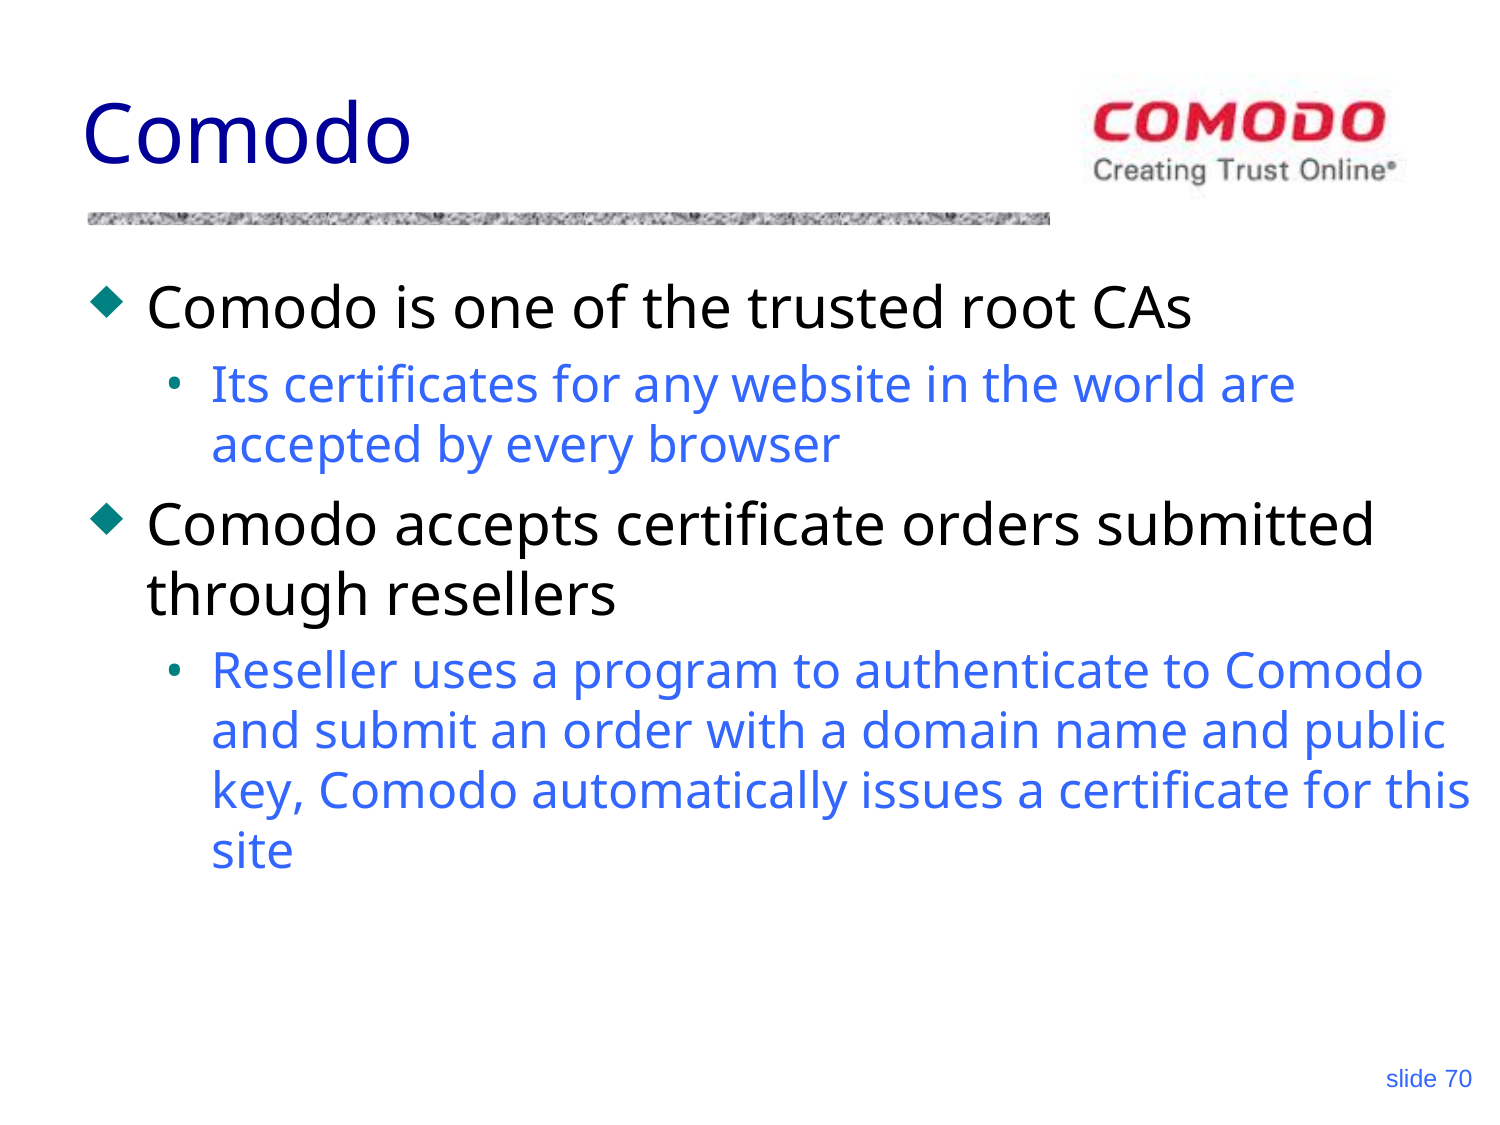

# Comodo
Comodo is one of the trusted root CAs
Its certificates for any website in the world are accepted by every browser
Comodo accepts certificate orders submitted through resellers
Reseller uses a program to authenticate to Comodo and submit an order with a domain name and public key, Comodo automatically issues a certificate for this site
slide